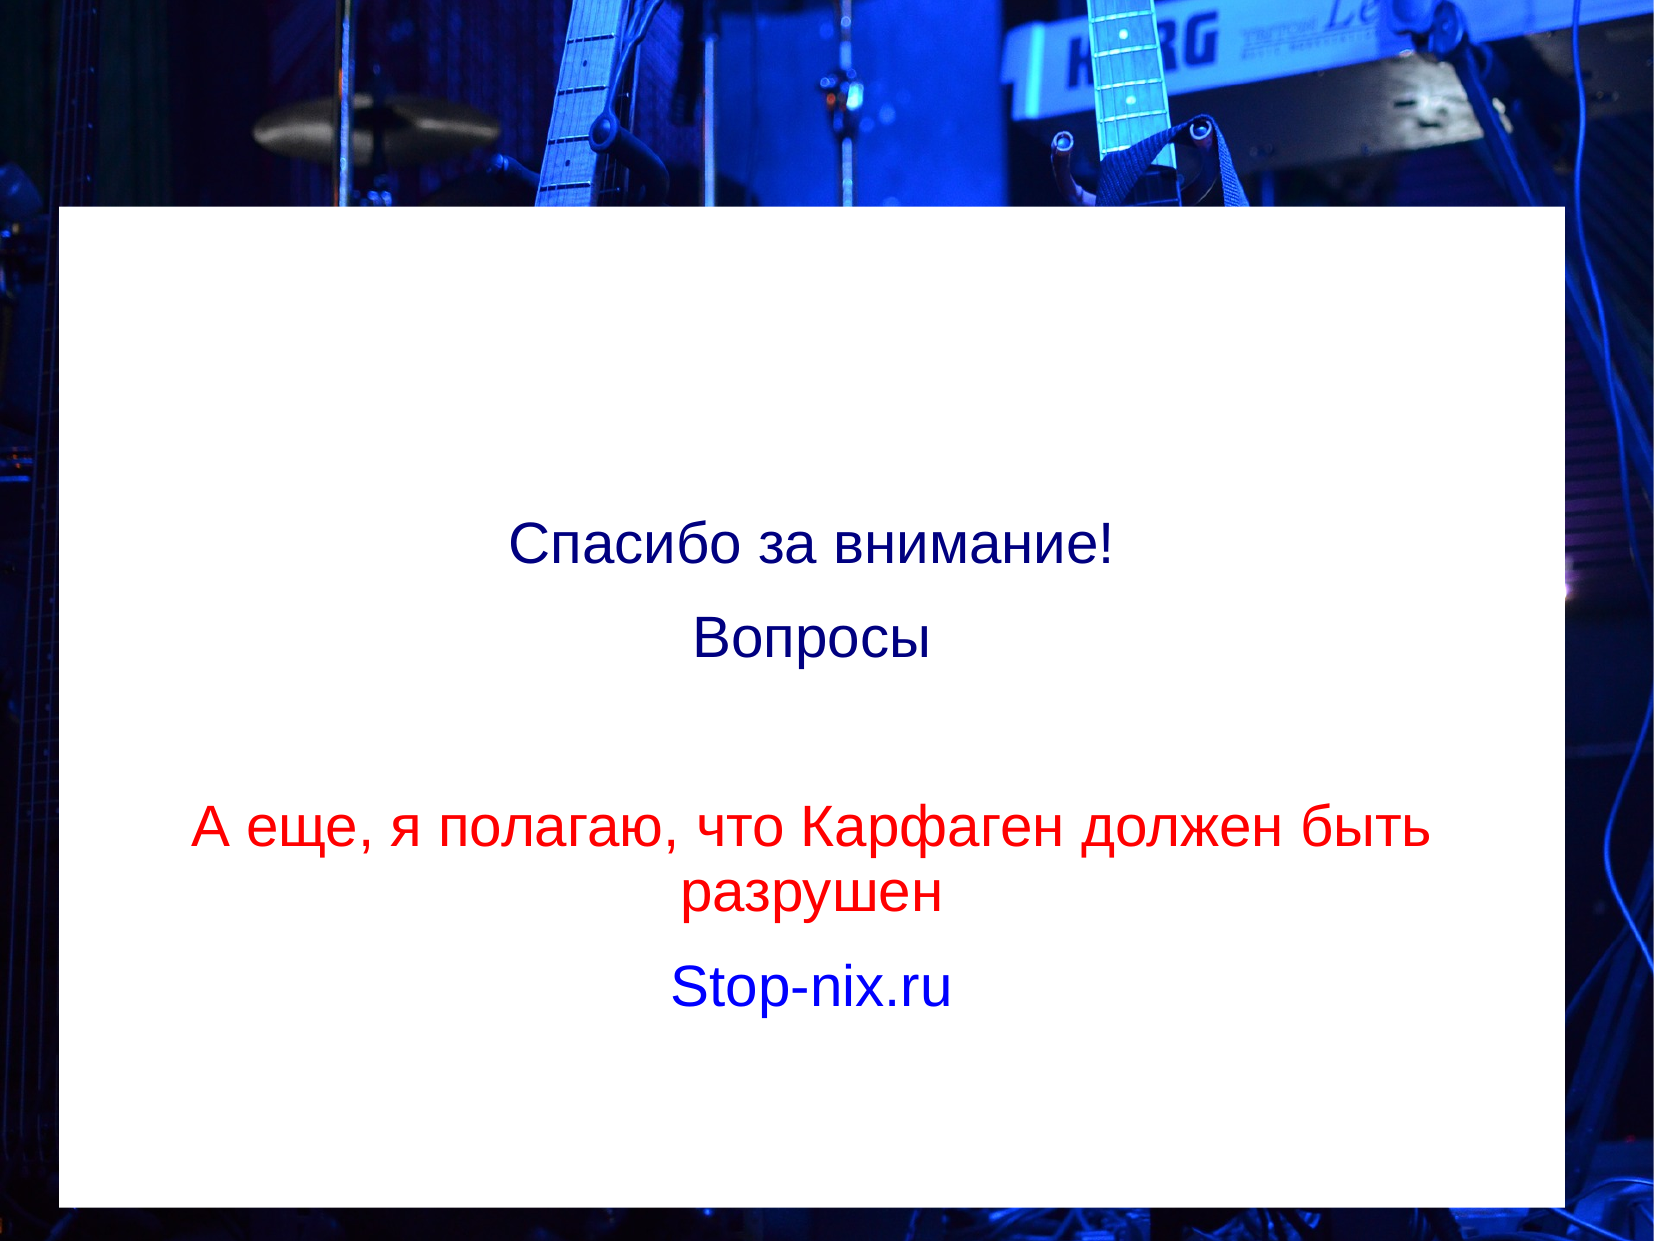

# Спасибо за внимание!
Вопросы
А еще, я полагаю, что Карфаген должен быть разрушен
Stop-nix.ru